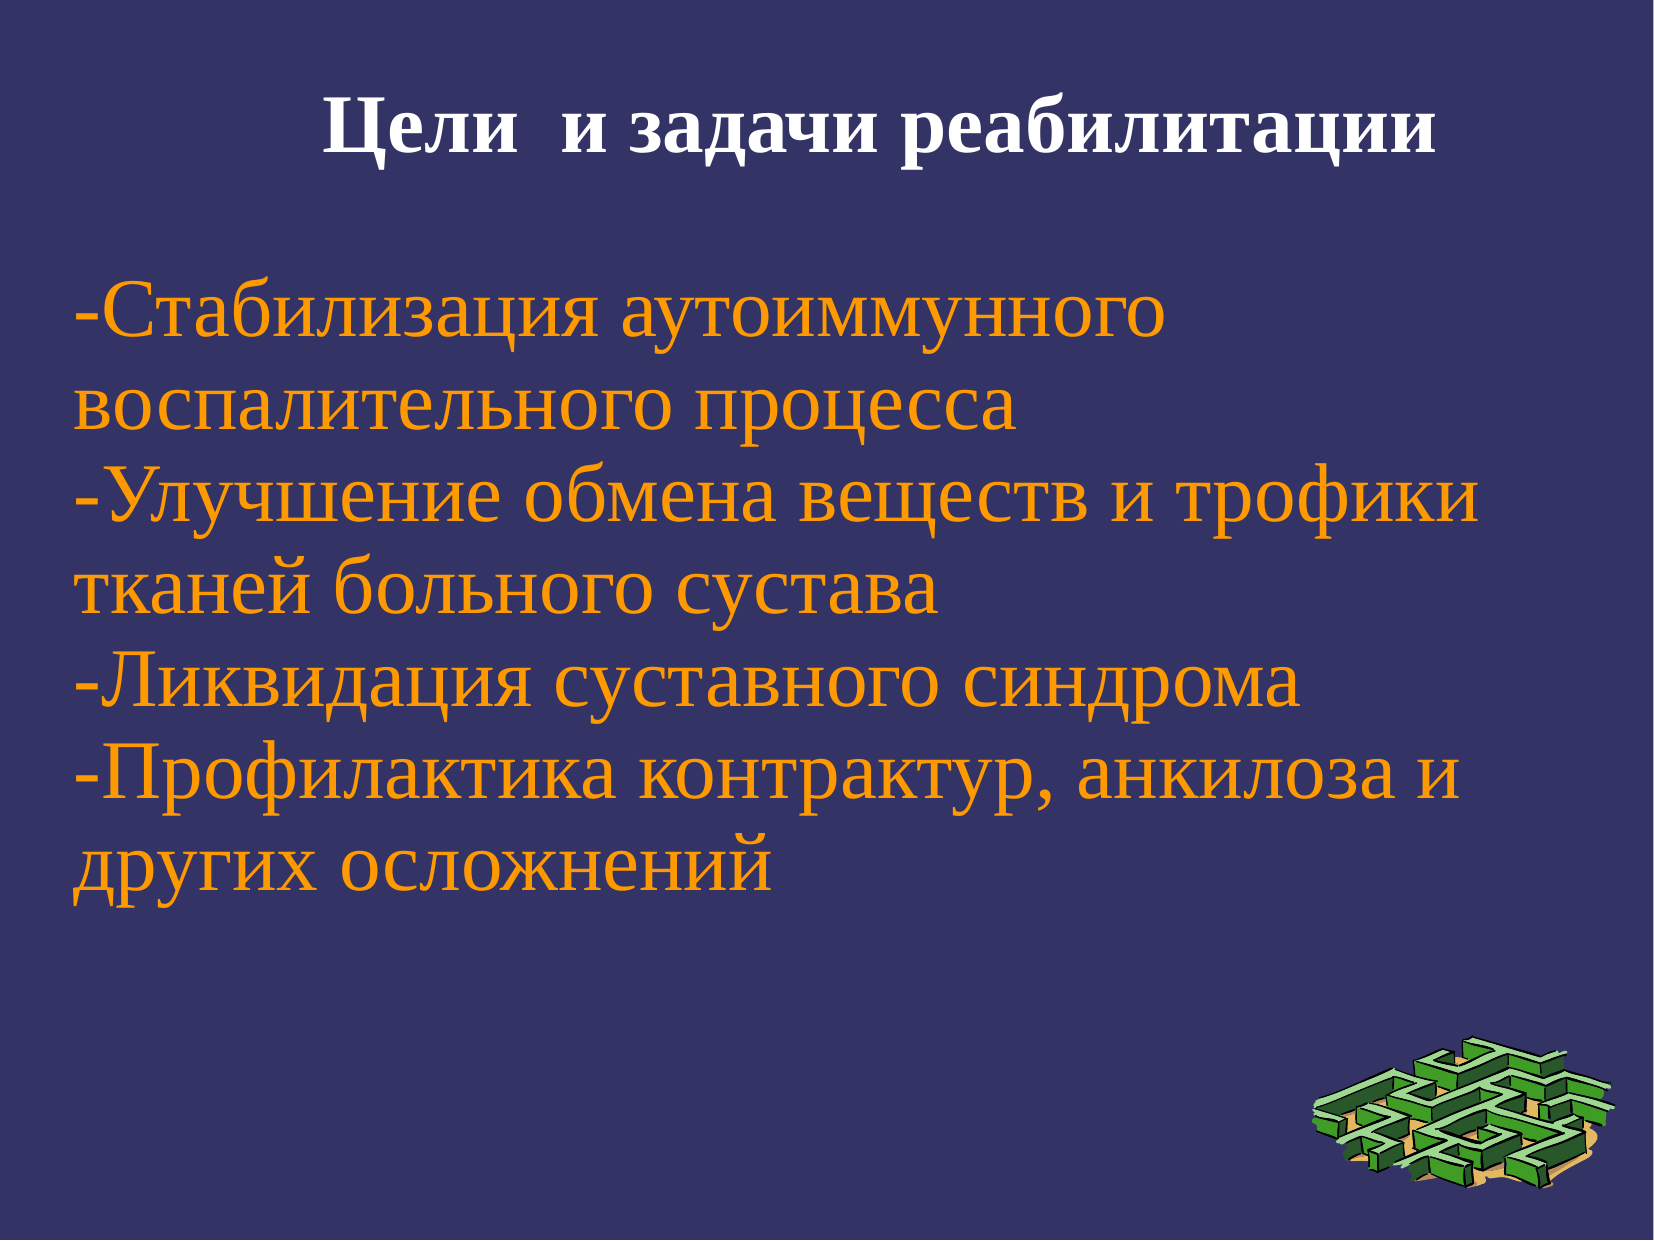

Цели и задачи реабилитации
-Стабилизация аутоиммунного воспалительного процесса
-Улучшение обмена веществ и трофики тканей больного сустава
-Ликвидация суставного синдрома
-Профилактика контрактур, анкилоза и других осложнений